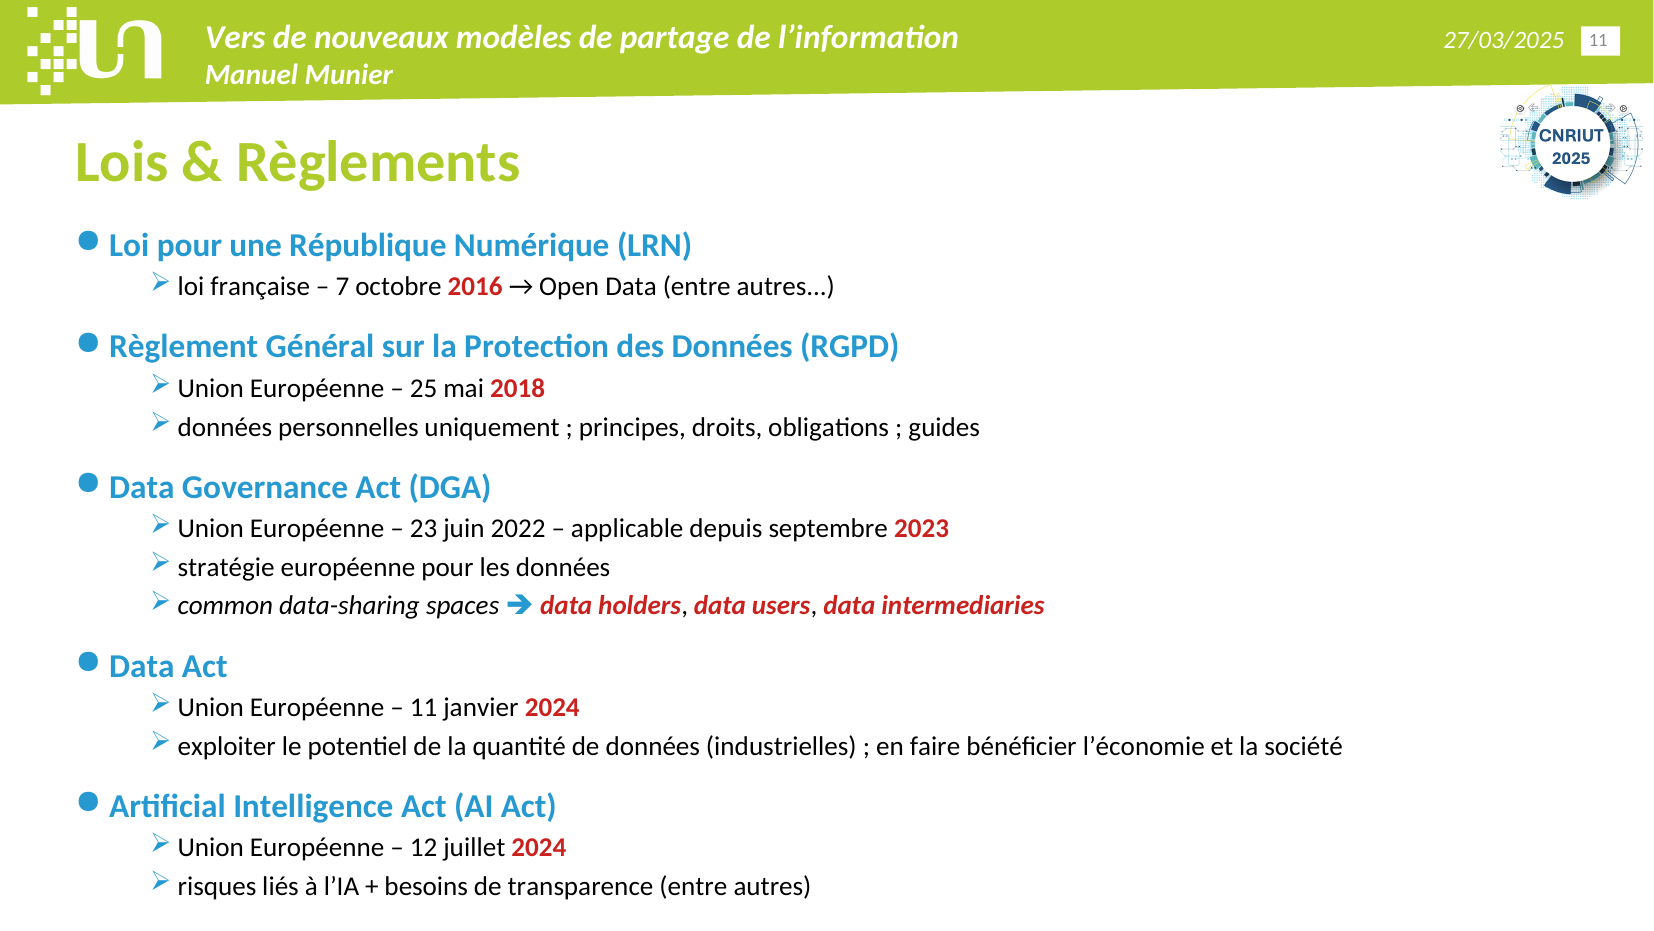

Vers de nouveaux modèles de partage de l’information
Manuel Munier
27/03/2025
Lois & Règlements
 Loi pour une République Numérique (LRN)
 loi française – 7 octobre 2016 → Open Data (entre autres...)
 Règlement Général sur la Protection des Données (RGPD)
 Union Européenne – 25 mai 2018
 données personnelles uniquement ; principes, droits, obligations ; guides
 Data Governance Act (DGA)
 Union Européenne – 23 juin 2022 – applicable depuis septembre 2023
 stratégie européenne pour les données
 common data-sharing spaces ➔ data holders, data users, data intermediaries
 Data Act
 Union Européenne – 11 janvier 2024
 exploiter le potentiel de la quantité de données (industrielles) ; en faire bénéficier l’économie et la société
 Artificial Intelligence Act (AI Act)
 Union Européenne – 12 juillet 2024
 risques liés à l’IA + besoins de transparence (entre autres)